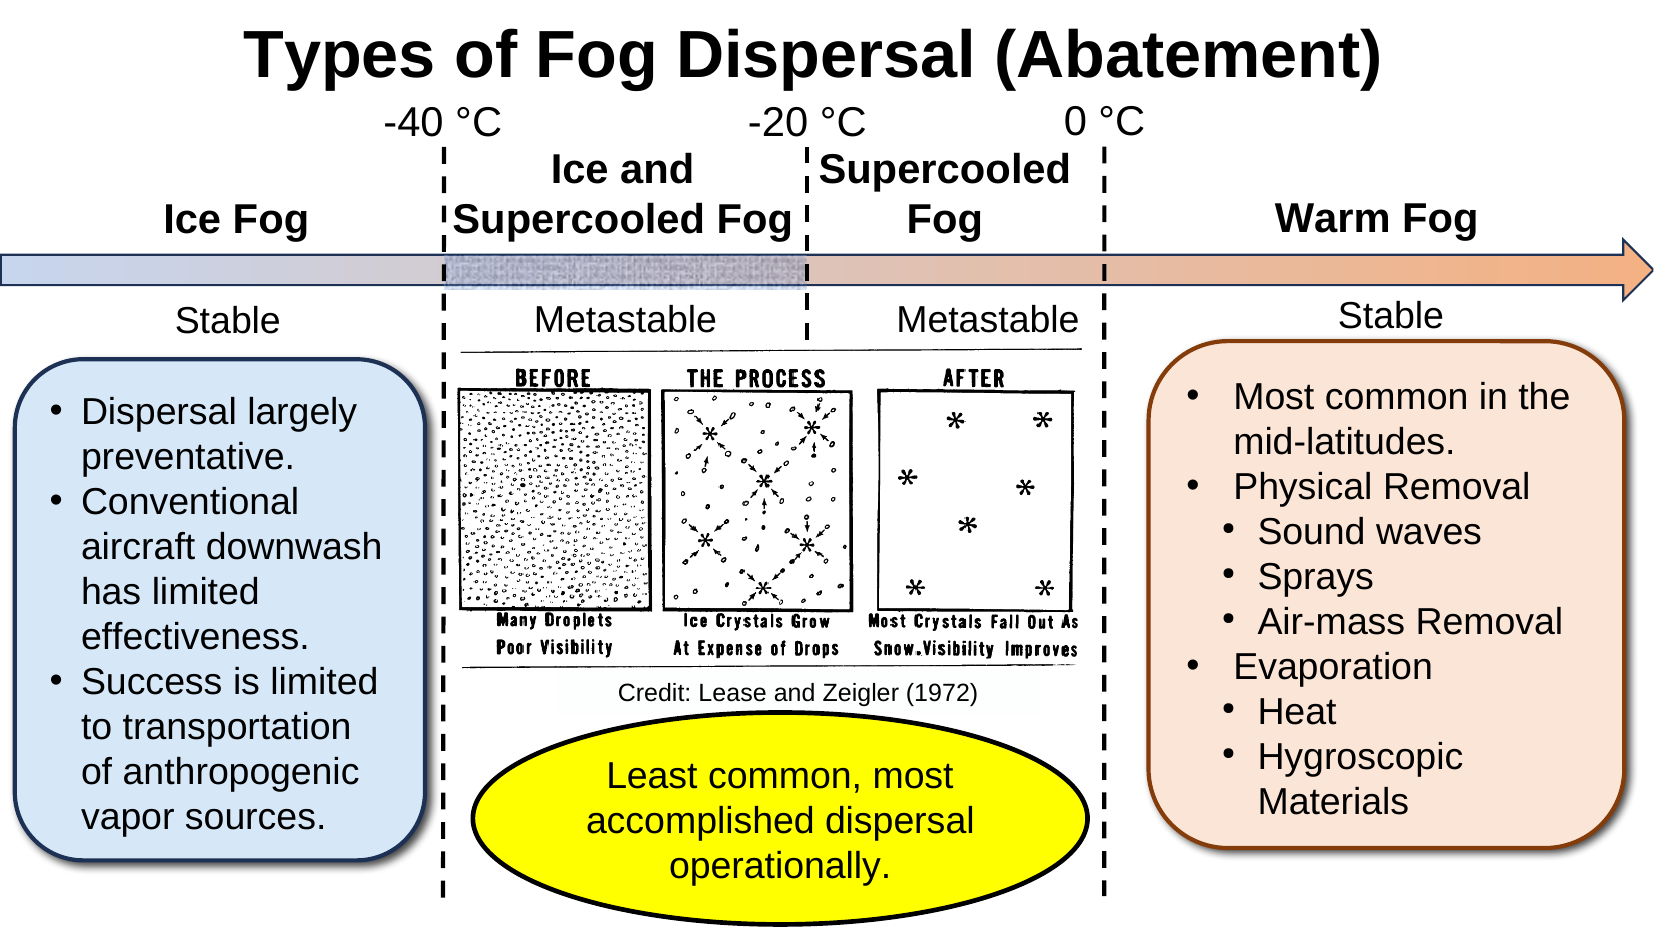

# Types of Fog Dispersal (Abatement)
0 °C
-20 °C
-40 °C
Ice and Supercooled Fog
Supercooled Fog
Warm Fog
Ice Fog
Stable
Metastable
Metastable
Stable
Most common in the mid-latitudes.
Physical Removal
Sound waves
Sprays
Air-mass Removal
Evaporation
Heat
Hygroscopic Materials
Dispersal largely preventative.
Conventional aircraft downwash has limited effectiveness.
Success is limited to transportation of anthropogenic vapor sources.
Credit: Lease and Zeigler (1972)
Least common, most accomplished dispersal operationally.